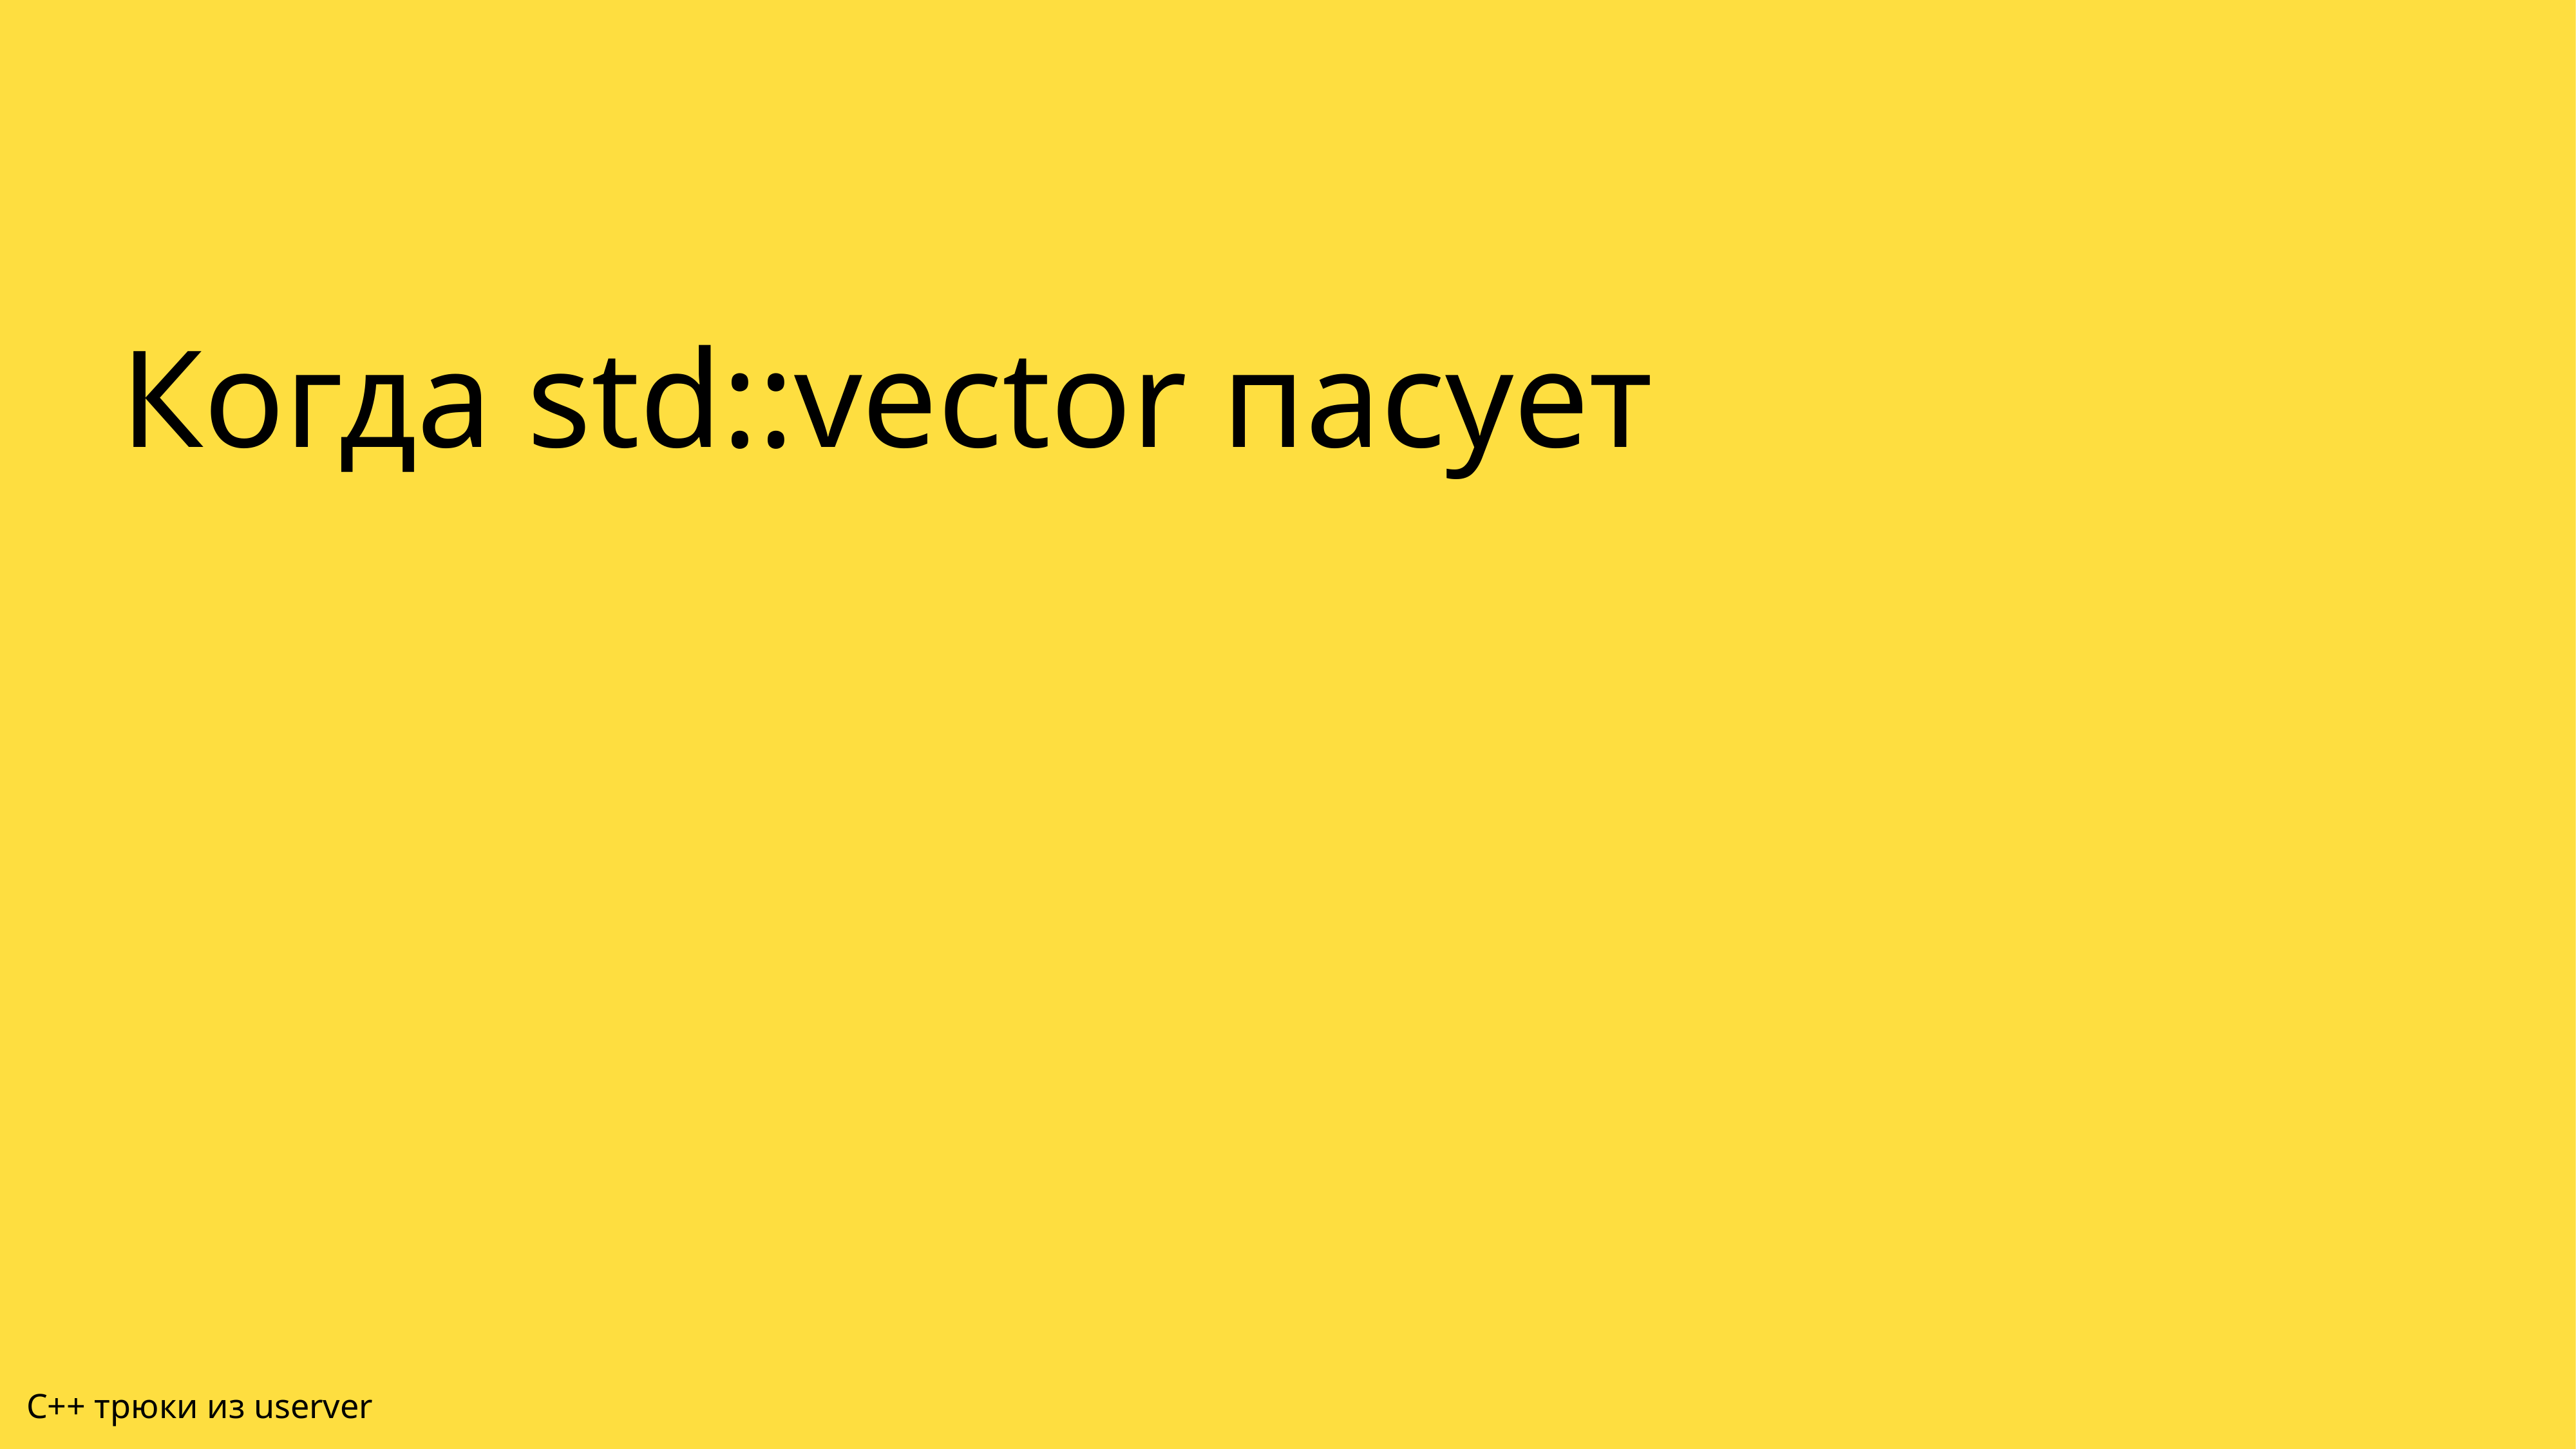

# Когда std::vector пасует
C++ трюки из userver